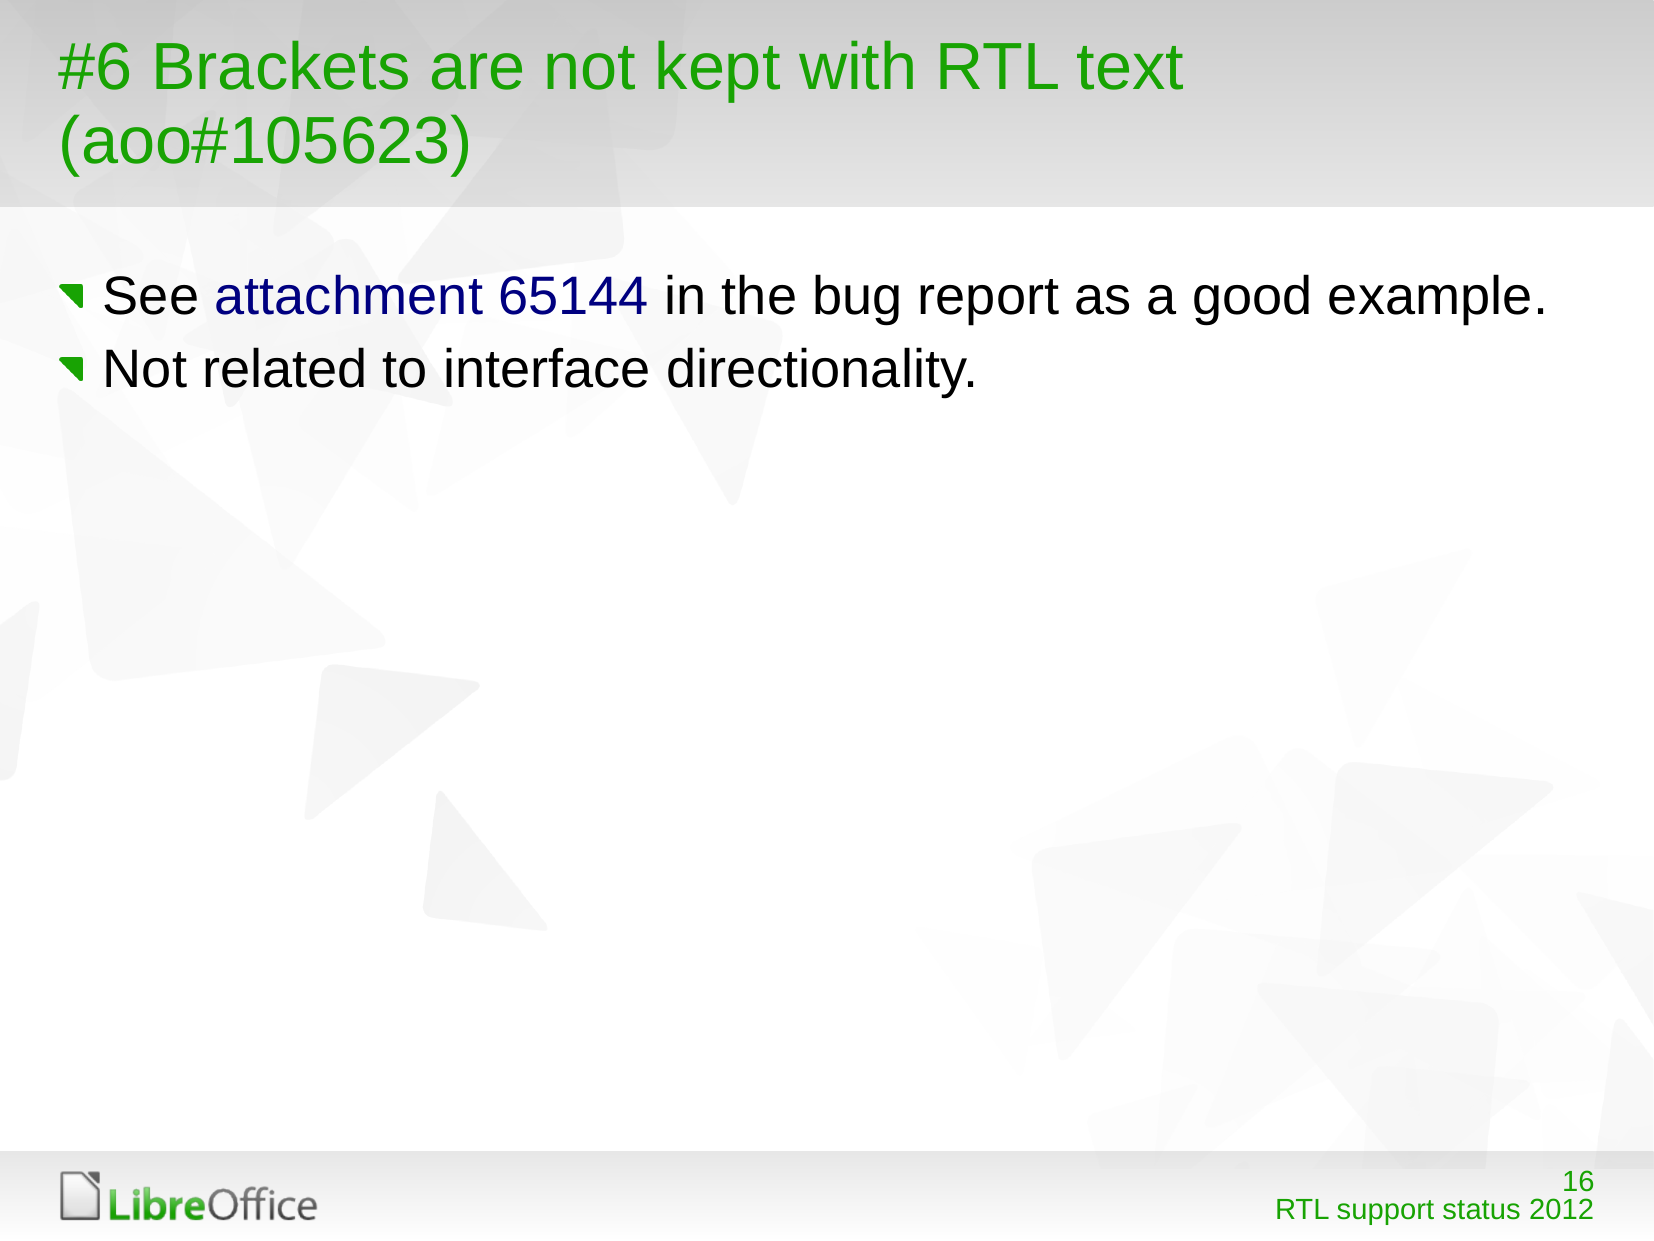

# #6 Brackets are not kept with RTL text (aoo#105623)
See attachment 65144 in the bug report as a good example.
Not related to interface directionality.
16
RTL support status 2012